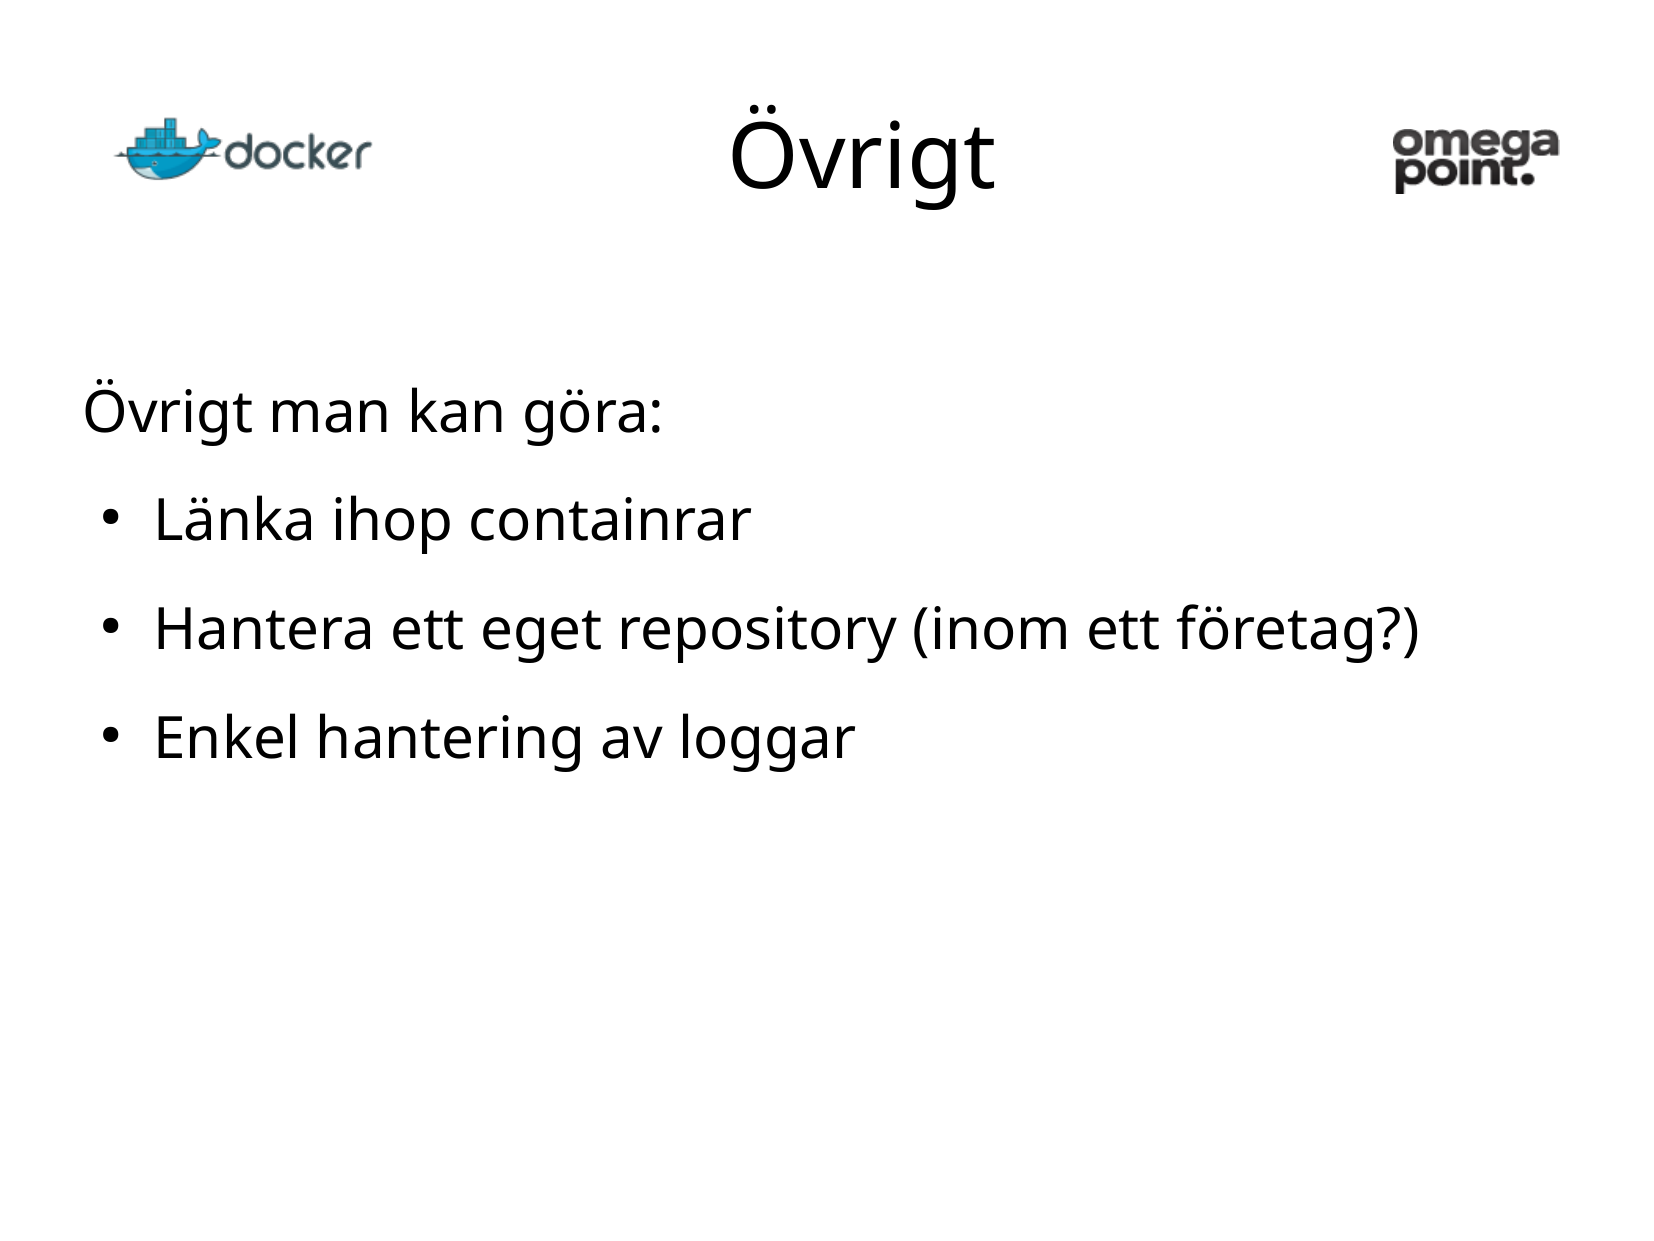

# Övrigt
Övrigt man kan göra:
Länka ihop containrar
Hantera ett eget repository (inom ett företag?)
Enkel hantering av loggar